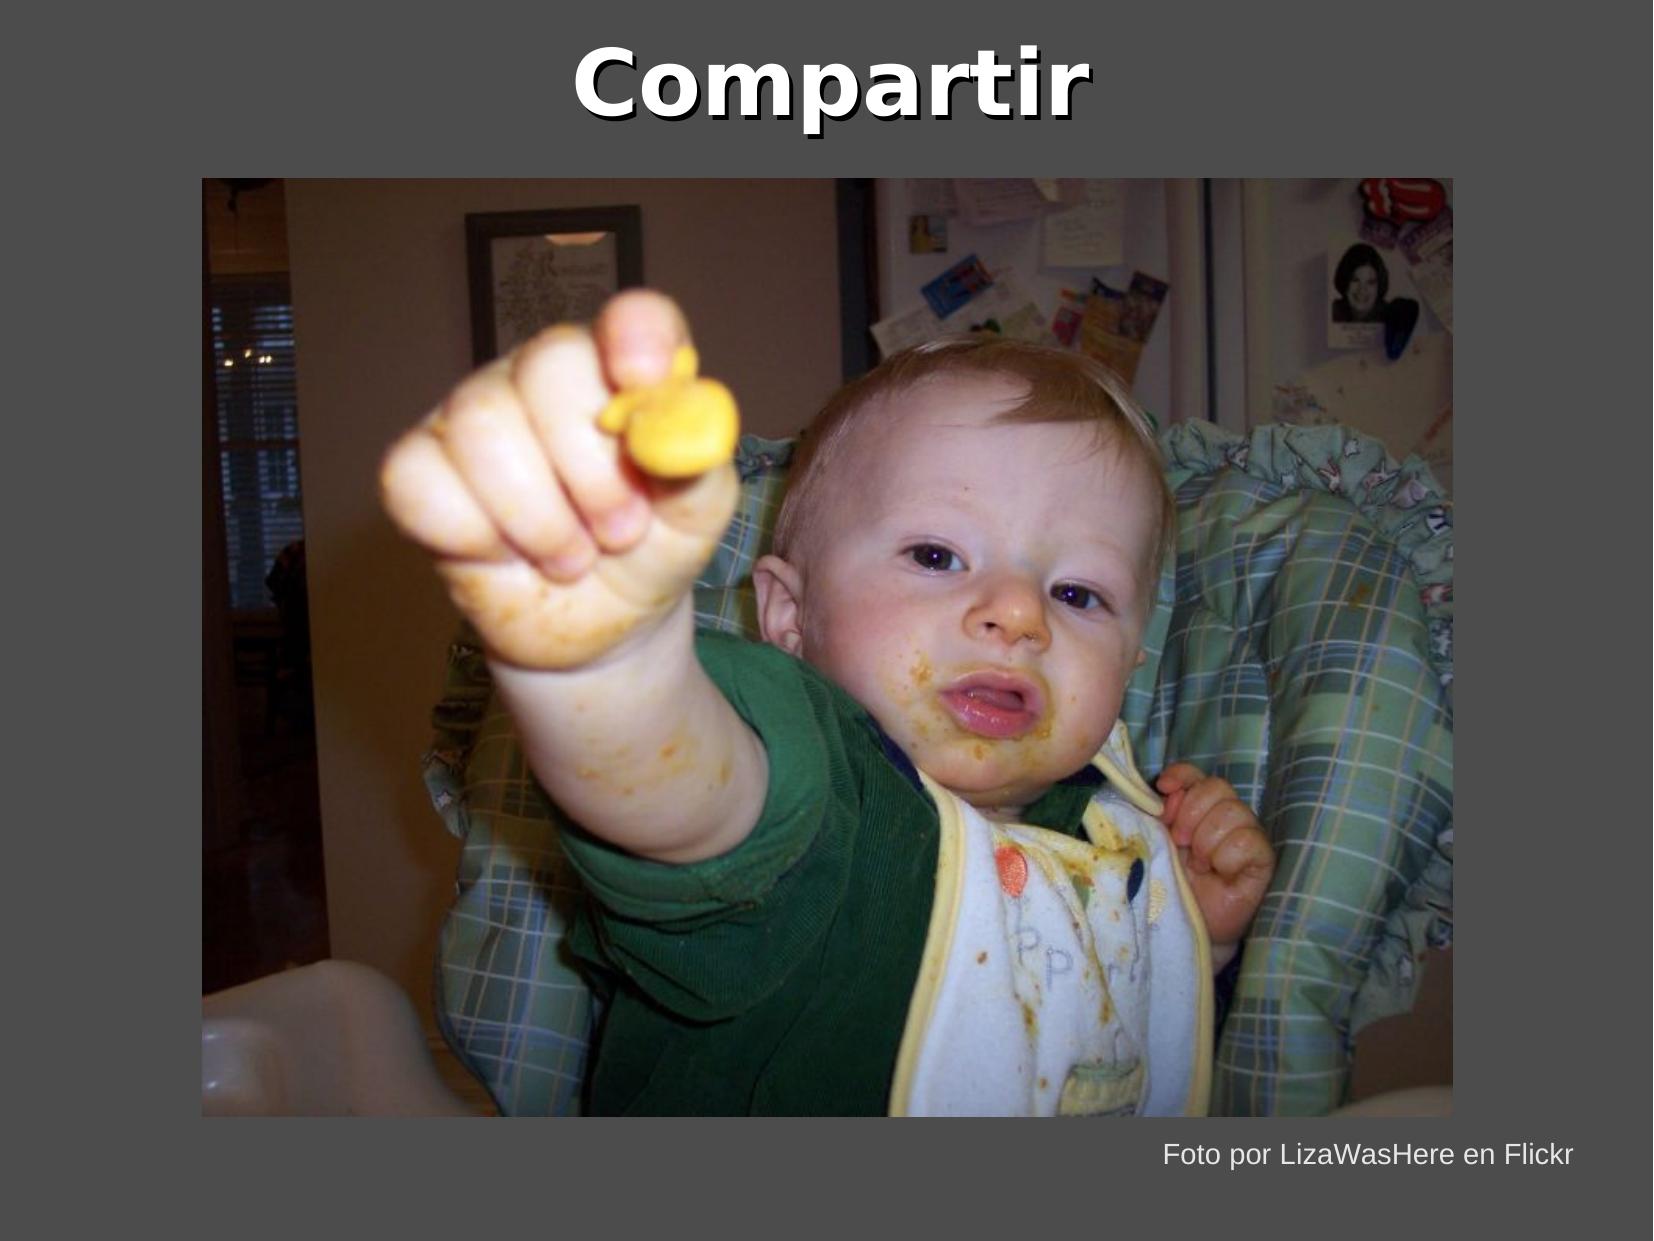

Compartir
# Foto por LizaWasHere en Flickr